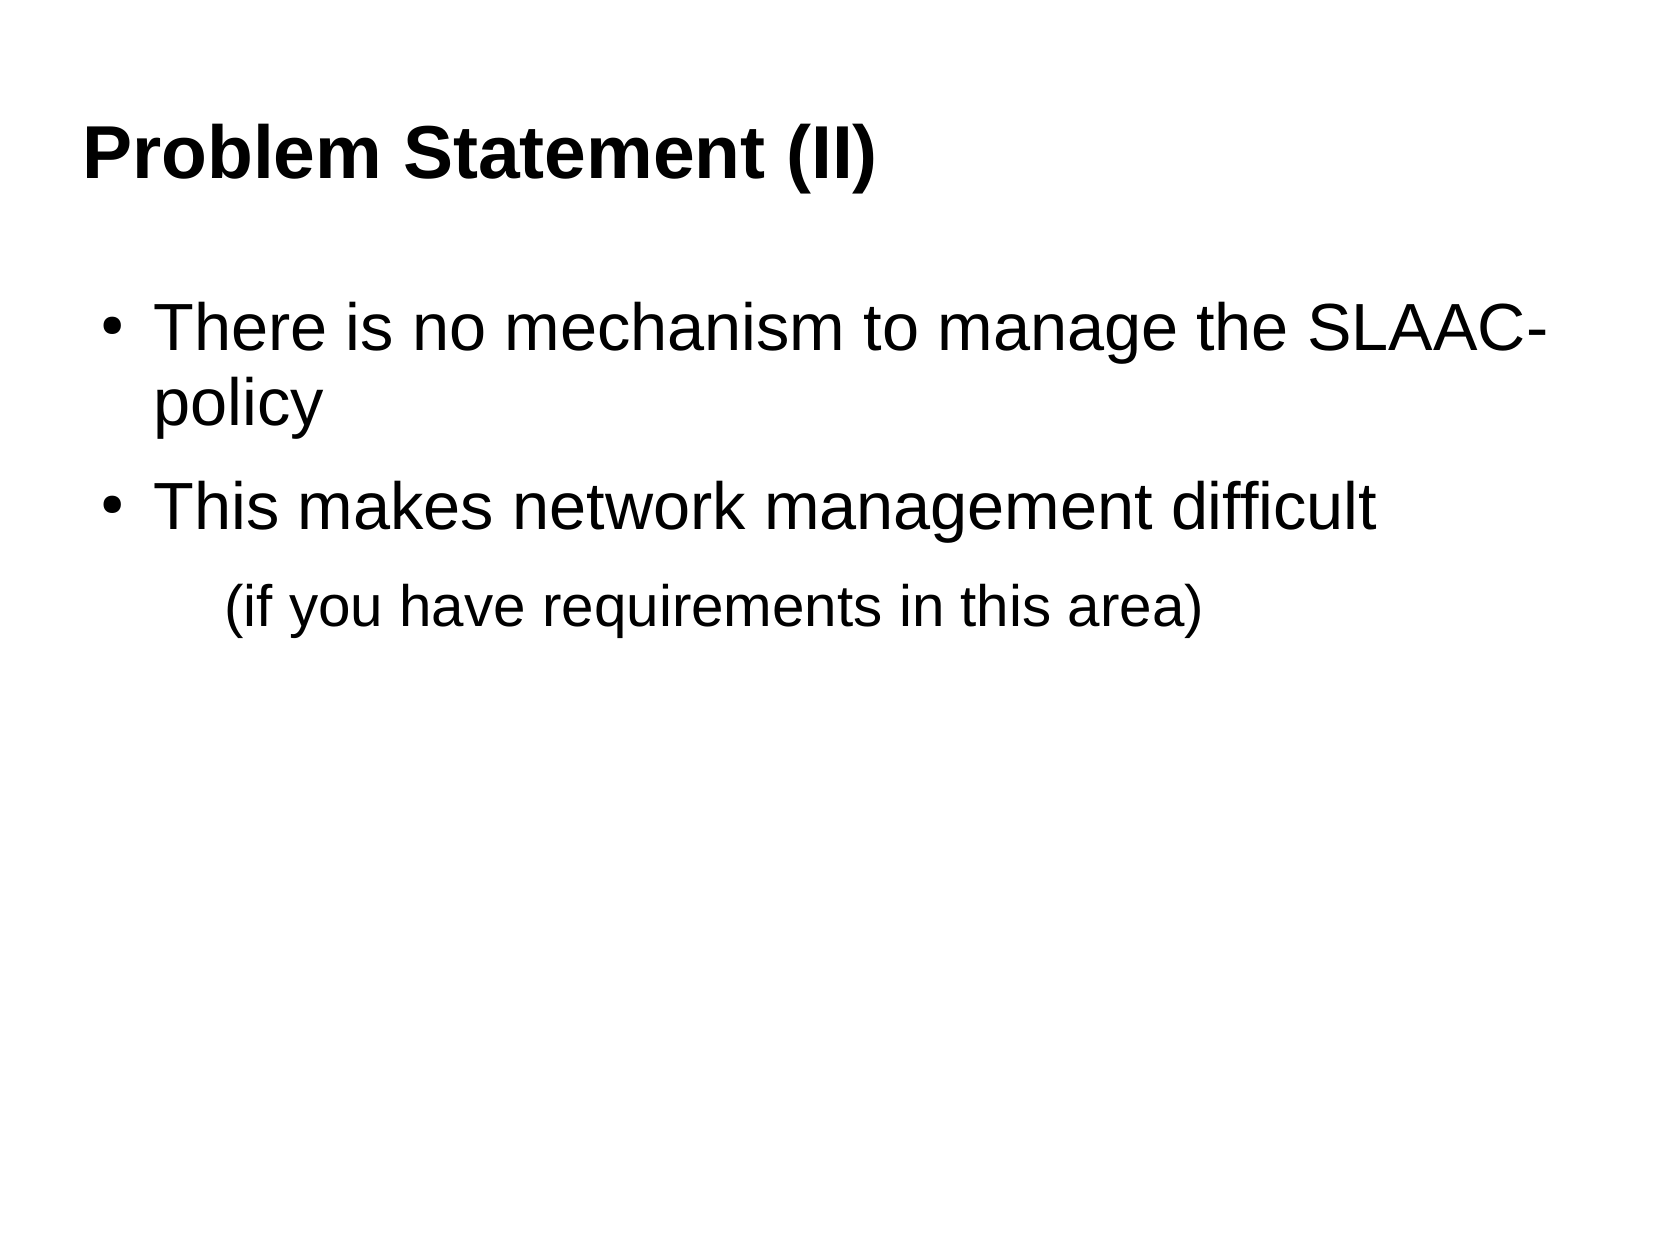

# Problem Statement (II)
There is no mechanism to manage the SLAAC-policy
This makes network management difficult
(if you have requirements in this area)